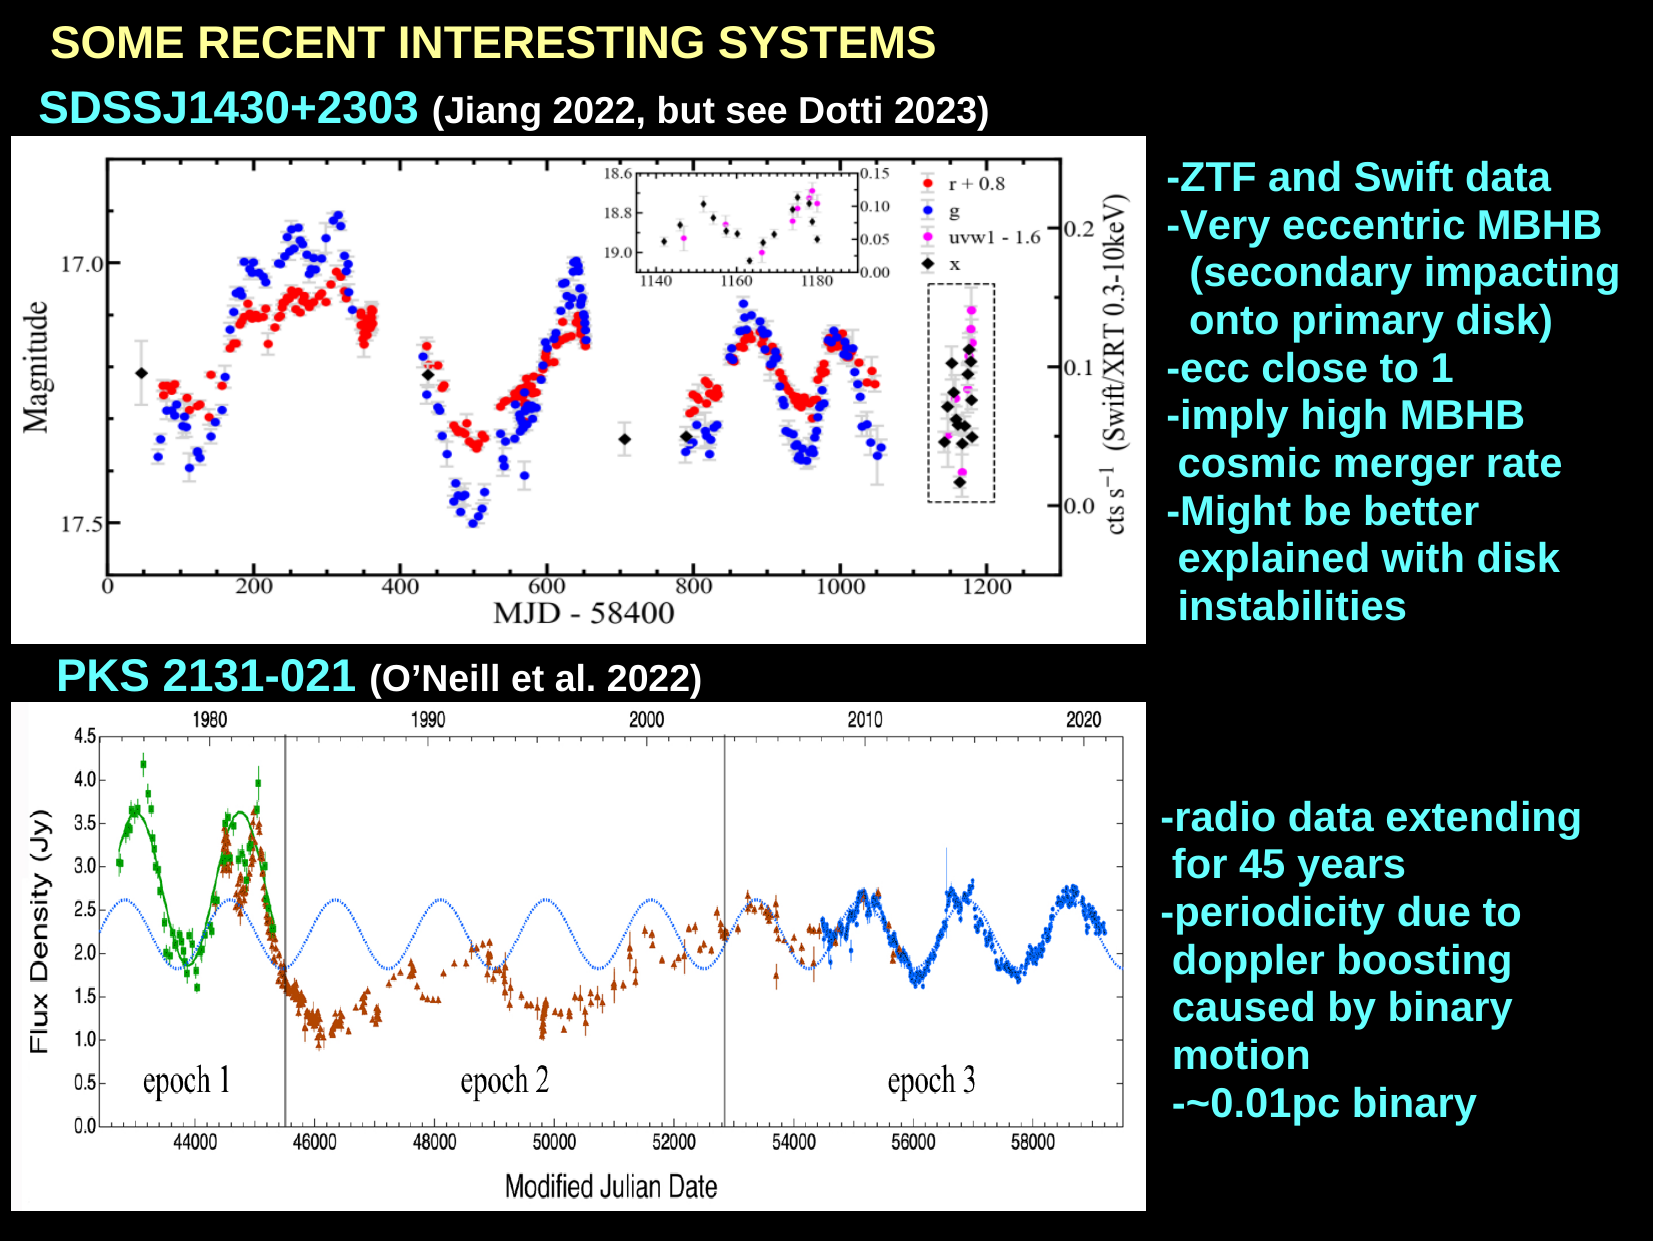

SOME RECENT INTERESTING SYSTEMS
SDSSJ1430+2303 (Jiang 2022, but see Dotti 2023)
-ZTF and Swift data
-Very eccentric MBHB
 (secondary impacting onto primary disk)
-ecc close to 1
-imply high MBHB cosmic merger rate
-Might be better explained with disk instabilities
PKS 2131-021 (O’Neill et al. 2022)
-radio data extending for 45 years
-periodicity due to doppler boosting caused by binary motion
 -~0.01pc binary